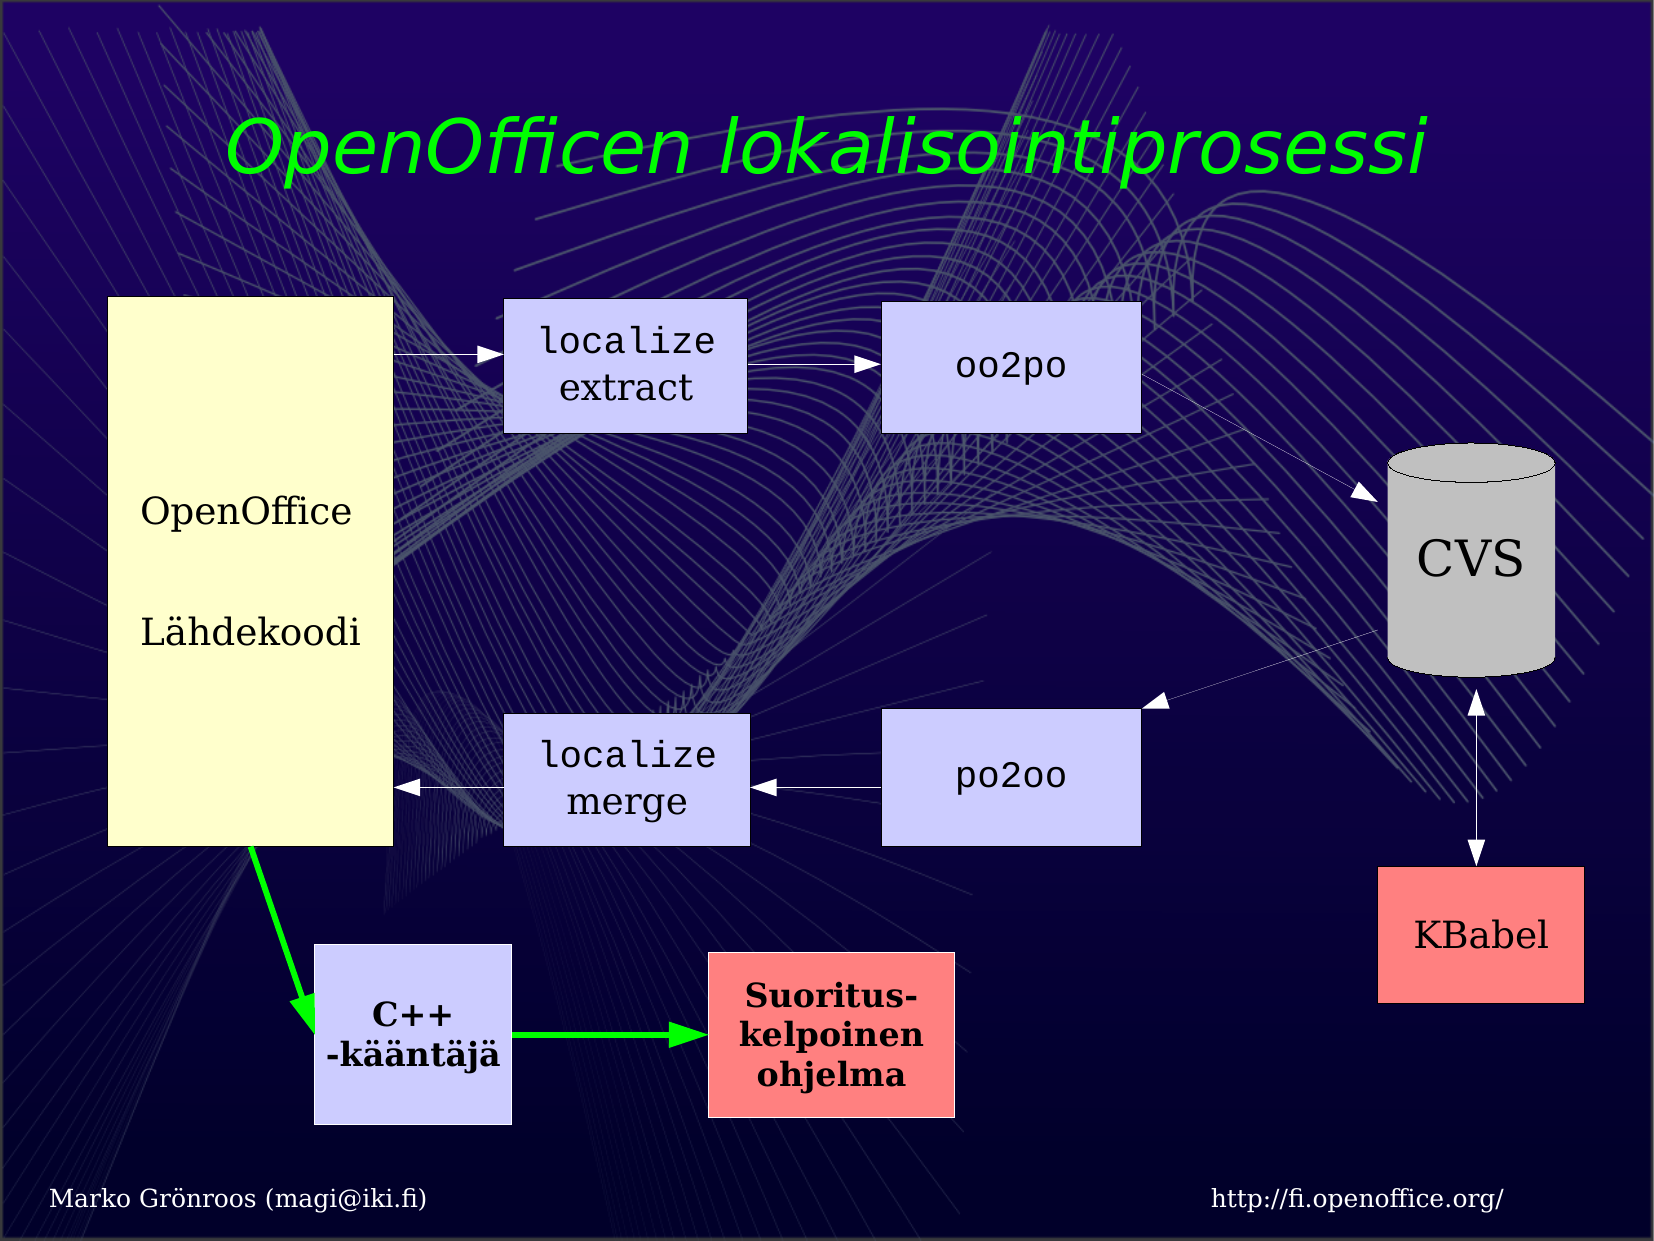

# OpenOfficen lokalisointiprosessi
OpenOffice
Lähdekoodi
localize
extract
oo2po
CVS
po2oo
localize
merge
KBabel
C++
-kääntäjä
Suoritus-
kelpoinen
ohjelma